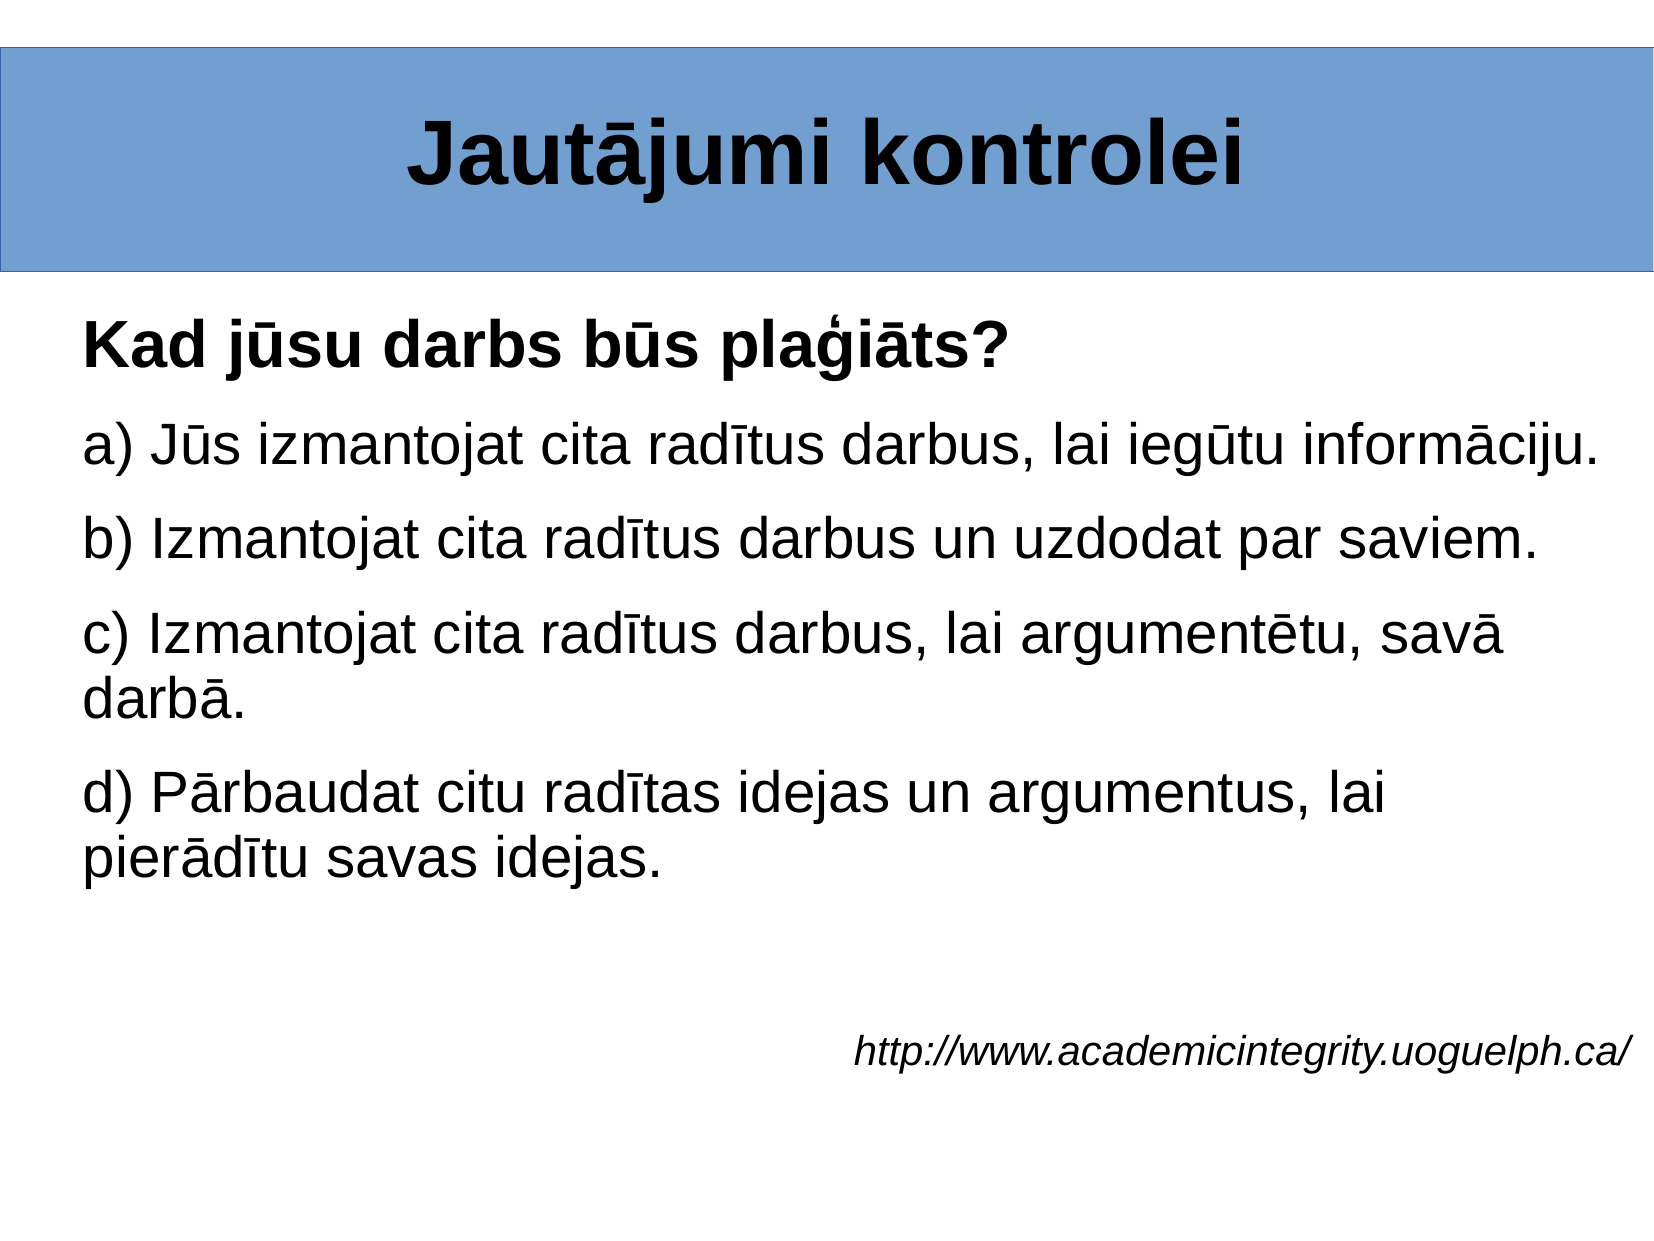

# Jautājumi kontrolei
Kad jūsu darbs būs plaģiāts?
a) Jūs izmantojat cita radītus darbus, lai iegūtu informāciju.
b) Izmantojat cita radītus darbus un uzdodat par saviem.
c) Izmantojat cita radītus darbus, lai argumentētu, savā darbā.
d) Pārbaudat citu radītas idejas un argumentus, lai pierādītu savas idejas.
http://www.academicintegrity.uoguelph.ca/